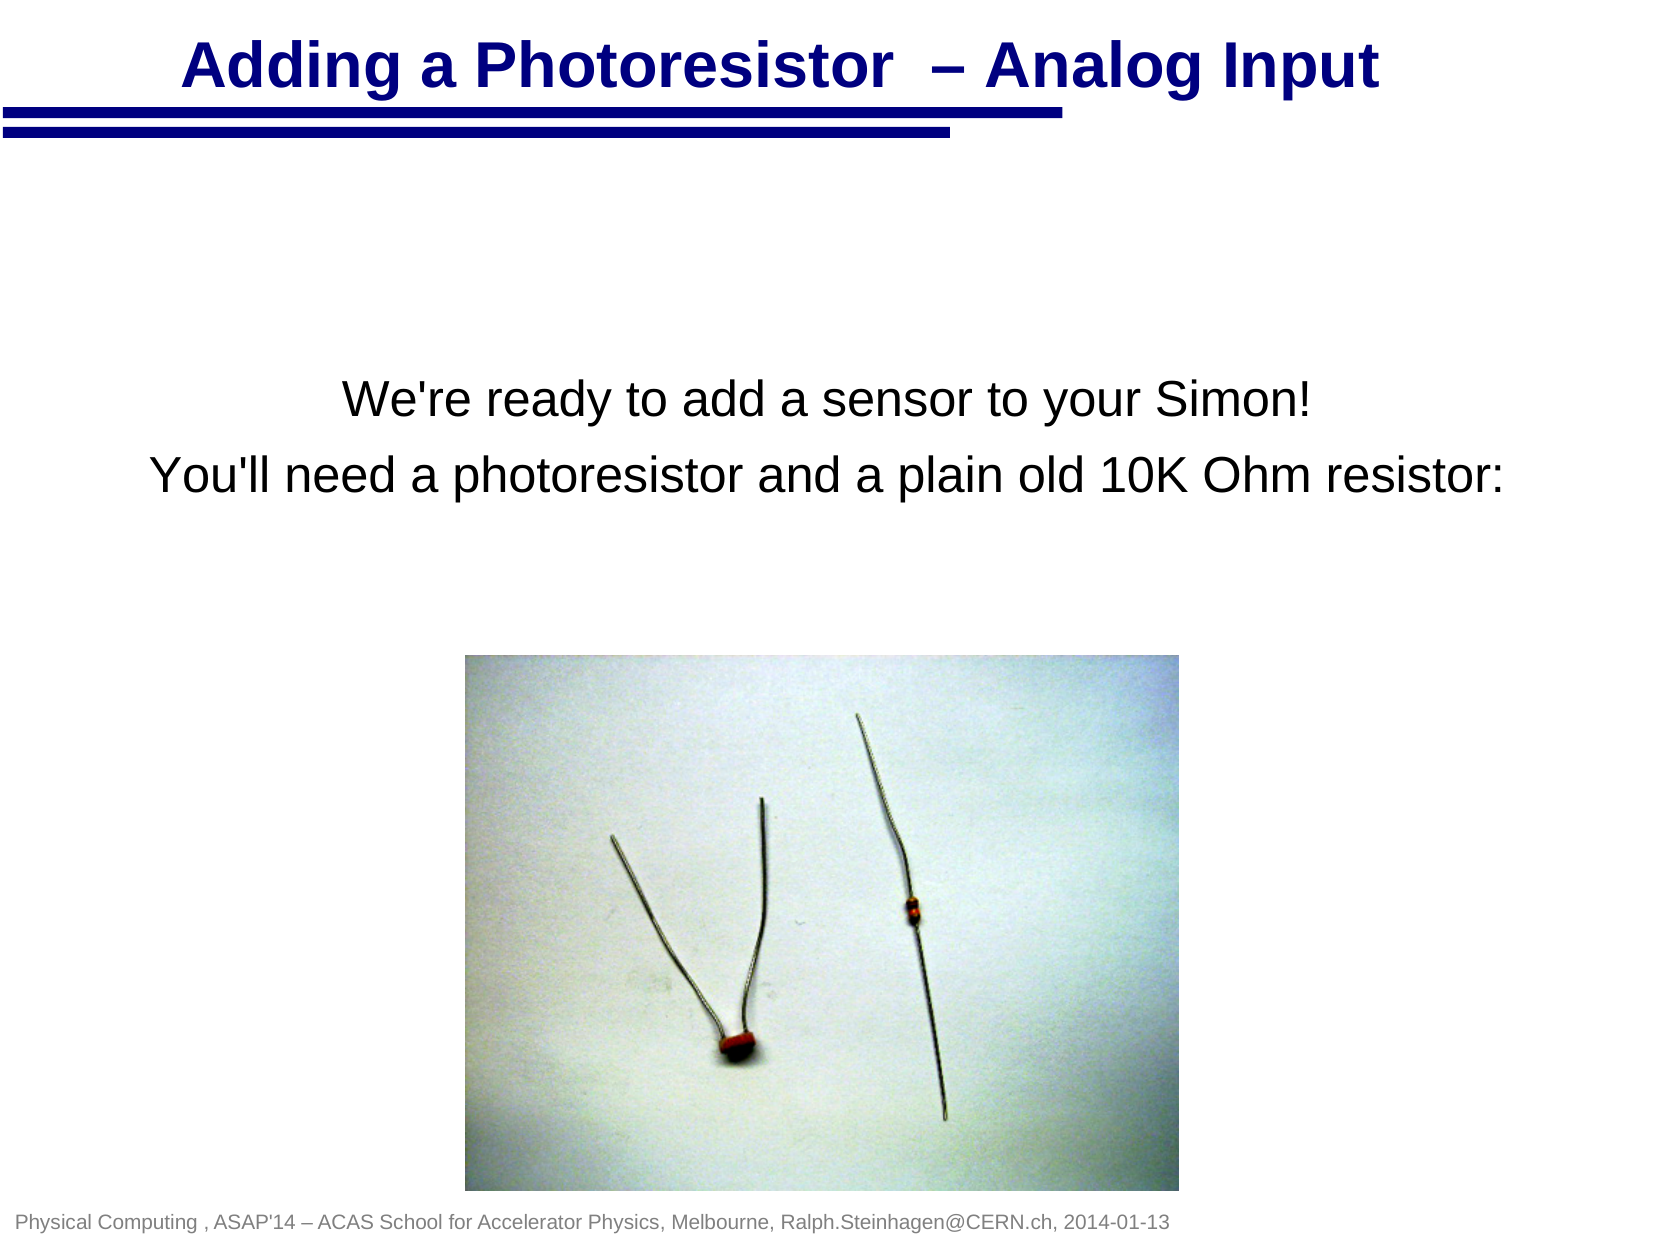

# Adding a Photoresistor – Analog Input
We're ready to add a sensor to your Simon!
You'll need a photoresistor and a plain old 10K Ohm resistor: